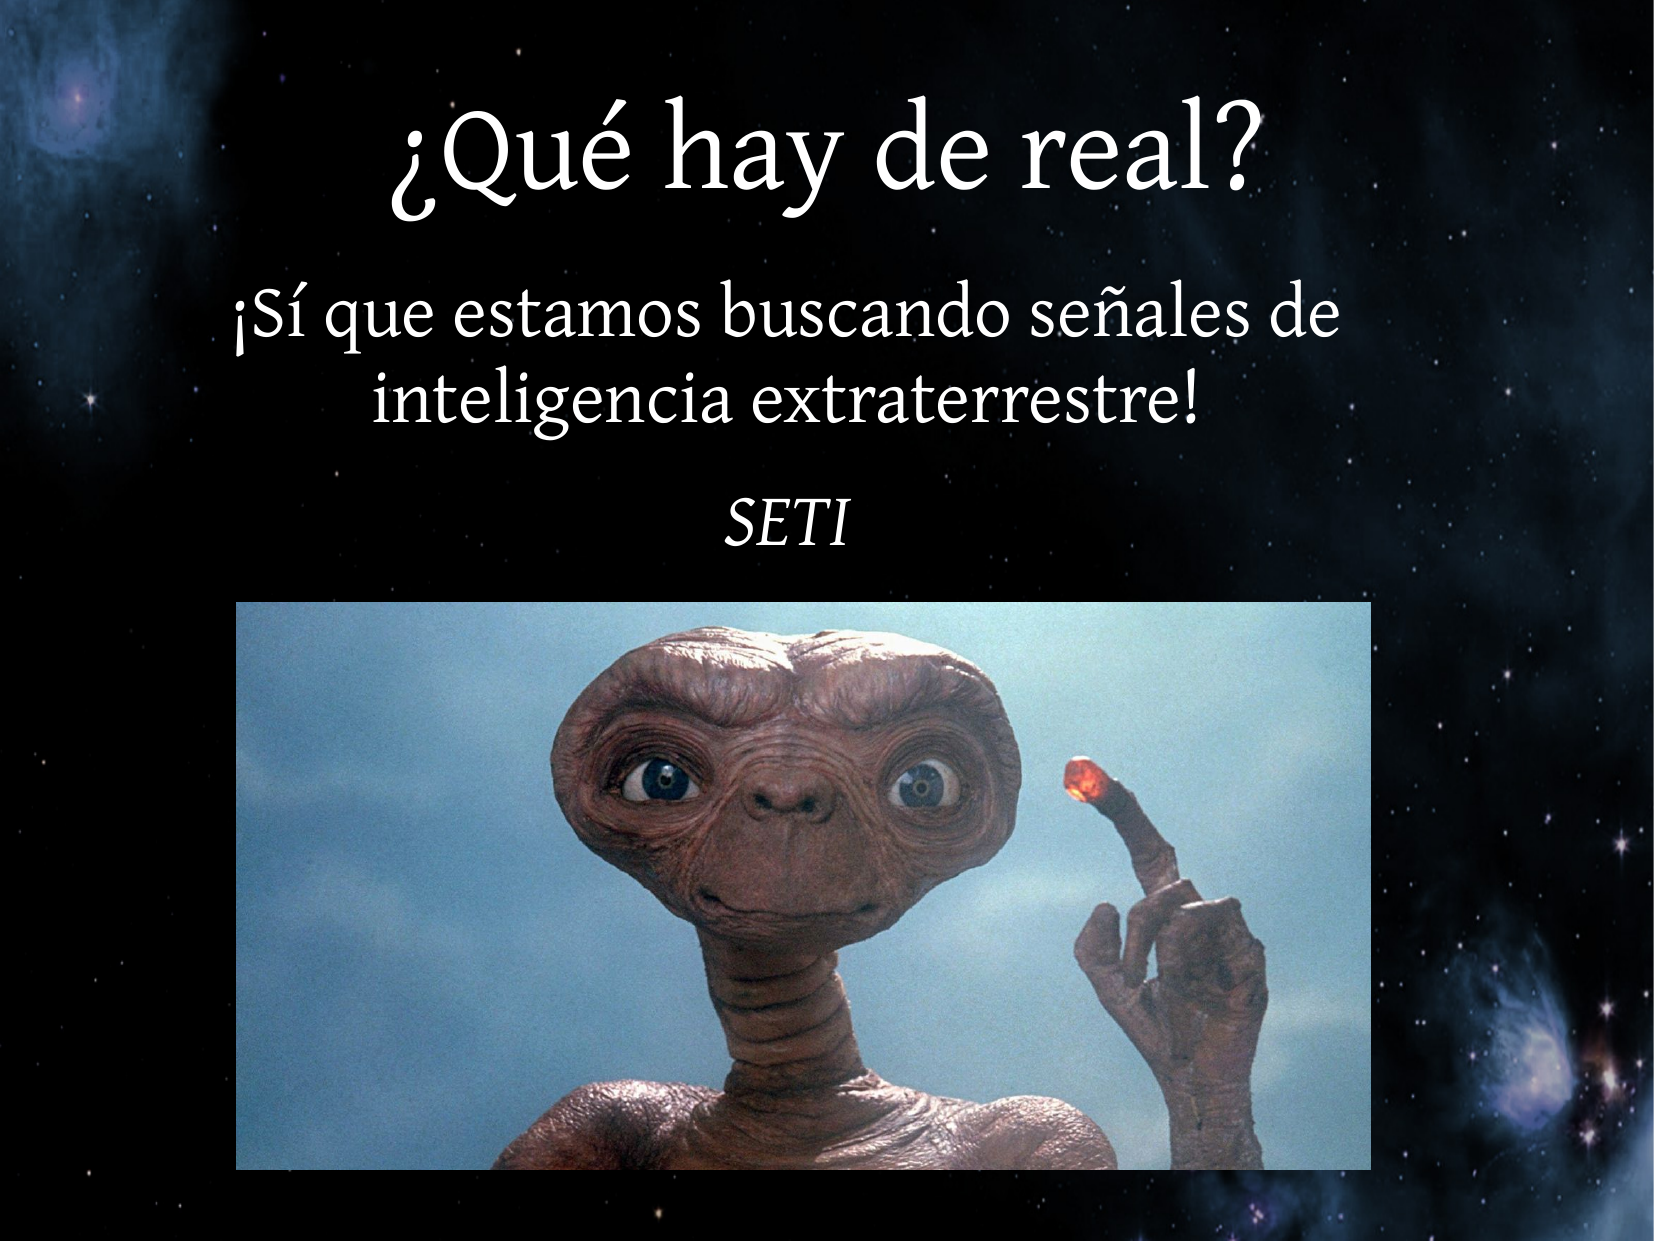

# ¿Qué hay de real?
¡Sí que estamos buscando señales de inteligencia extraterrestre!
SETI